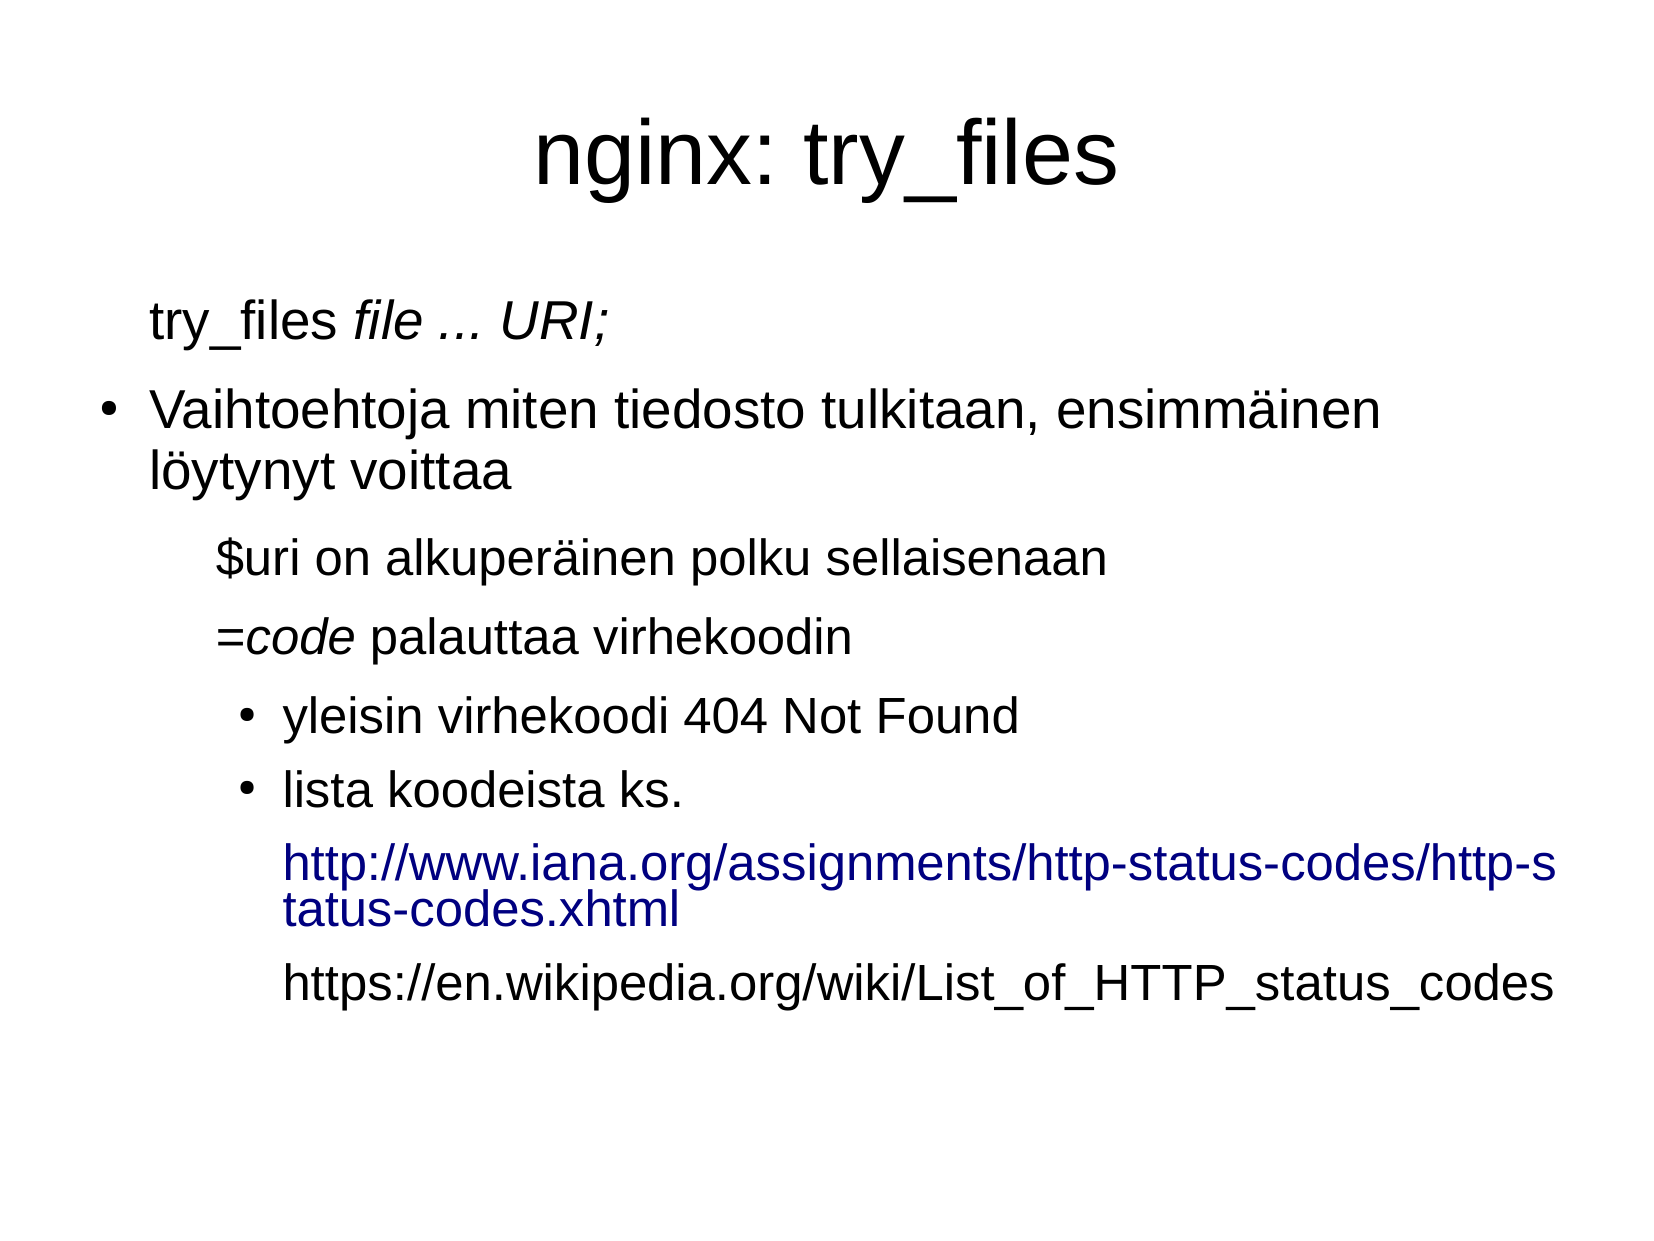

# nginx: try_files
try_files file ... URI;
Vaihtoehtoja miten tiedosto tulkitaan, ensimmäinen löytynyt voittaa
$uri on alkuperäinen polku sellaisenaan
=code palauttaa virhekoodin
yleisin virhekoodi 404 Not Found
lista koodeista ks.
http://www.iana.org/assignments/http-status-codes/http-status-codes.xhtml
https://en.wikipedia.org/wiki/List_of_HTTP_status_codes